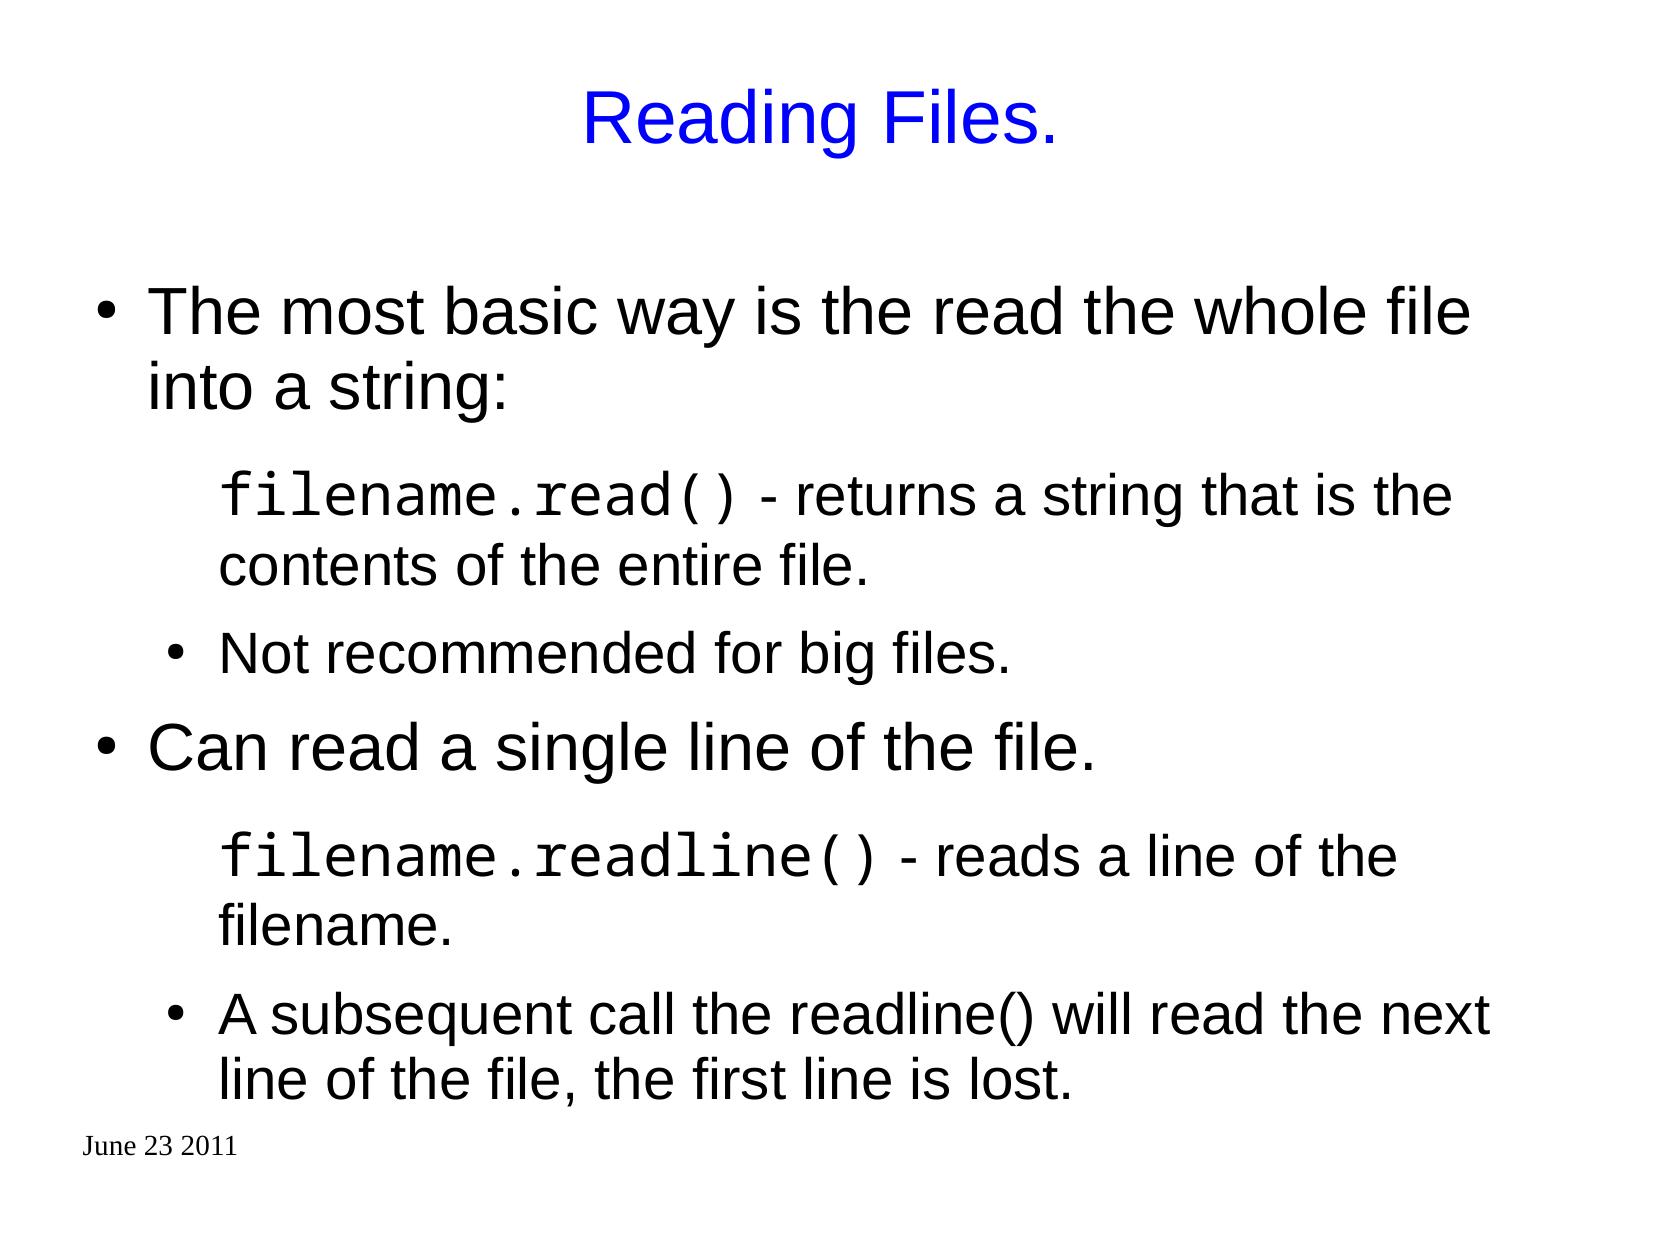

# Reading Files.
The most basic way is the read the whole file into a string:
filename.read() - returns a string that is the contents of the entire file.
Not recommended for big files.
Can read a single line of the file.
filename.readline() - reads a line of the filename.
A subsequent call the readline() will read the next line of the file, the first line is lost.
June 23 2011